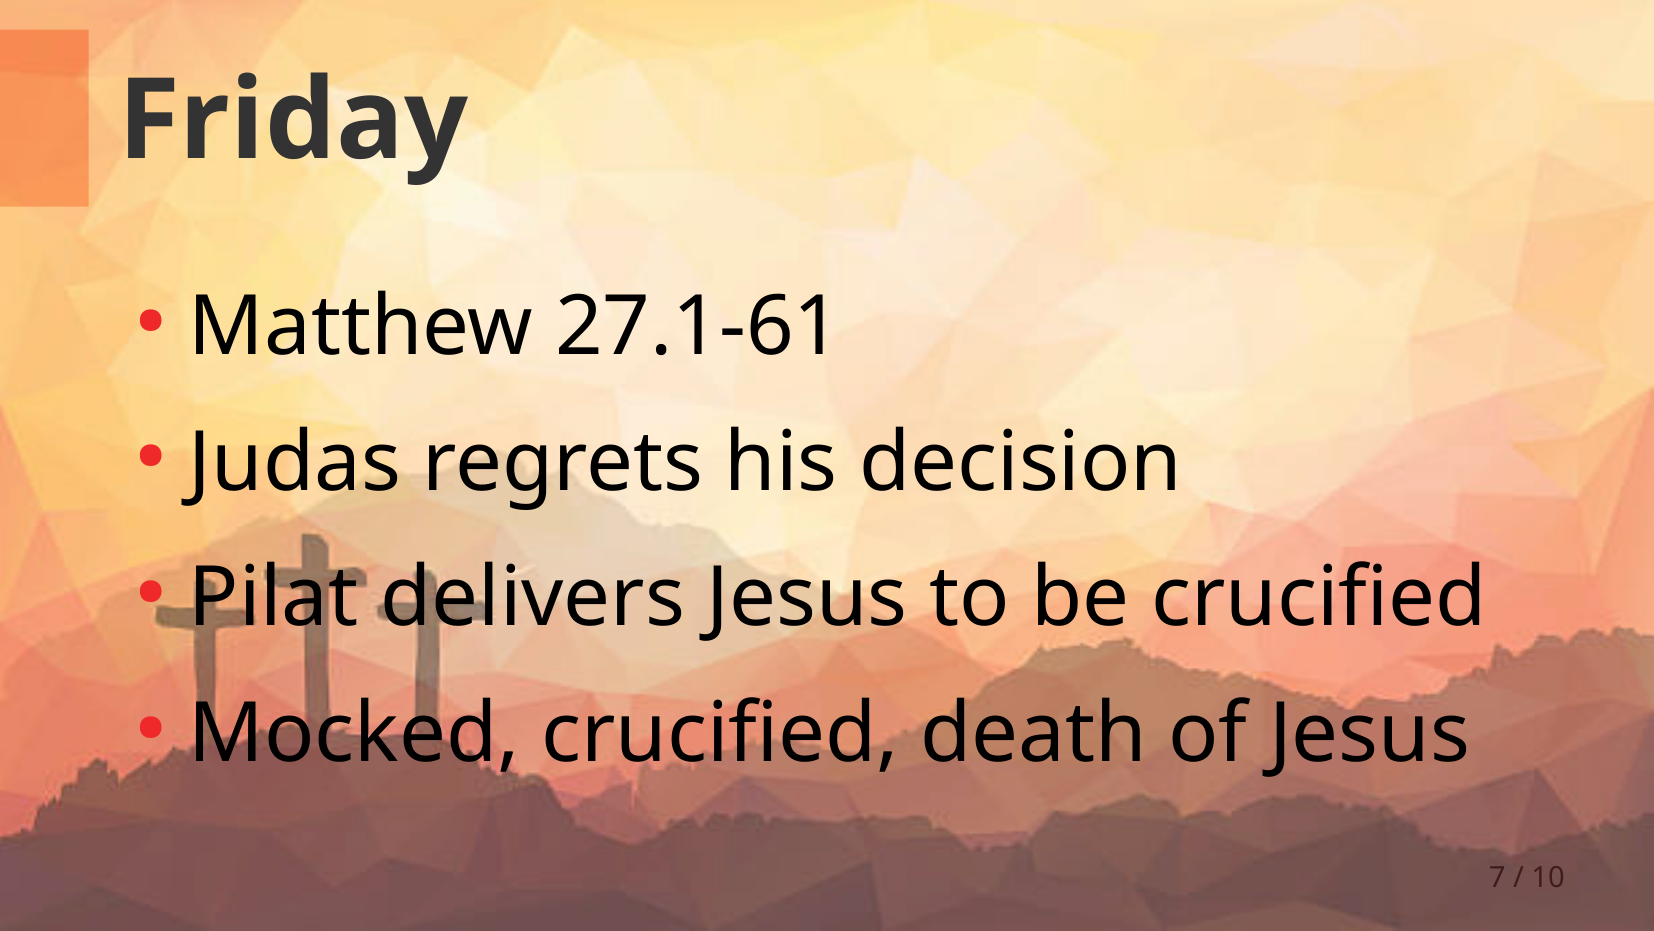

# Friday
Matthew 27.1-61
Judas regrets his decision
Pilat delivers Jesus to be crucified
Mocked, crucified, death of Jesus
7